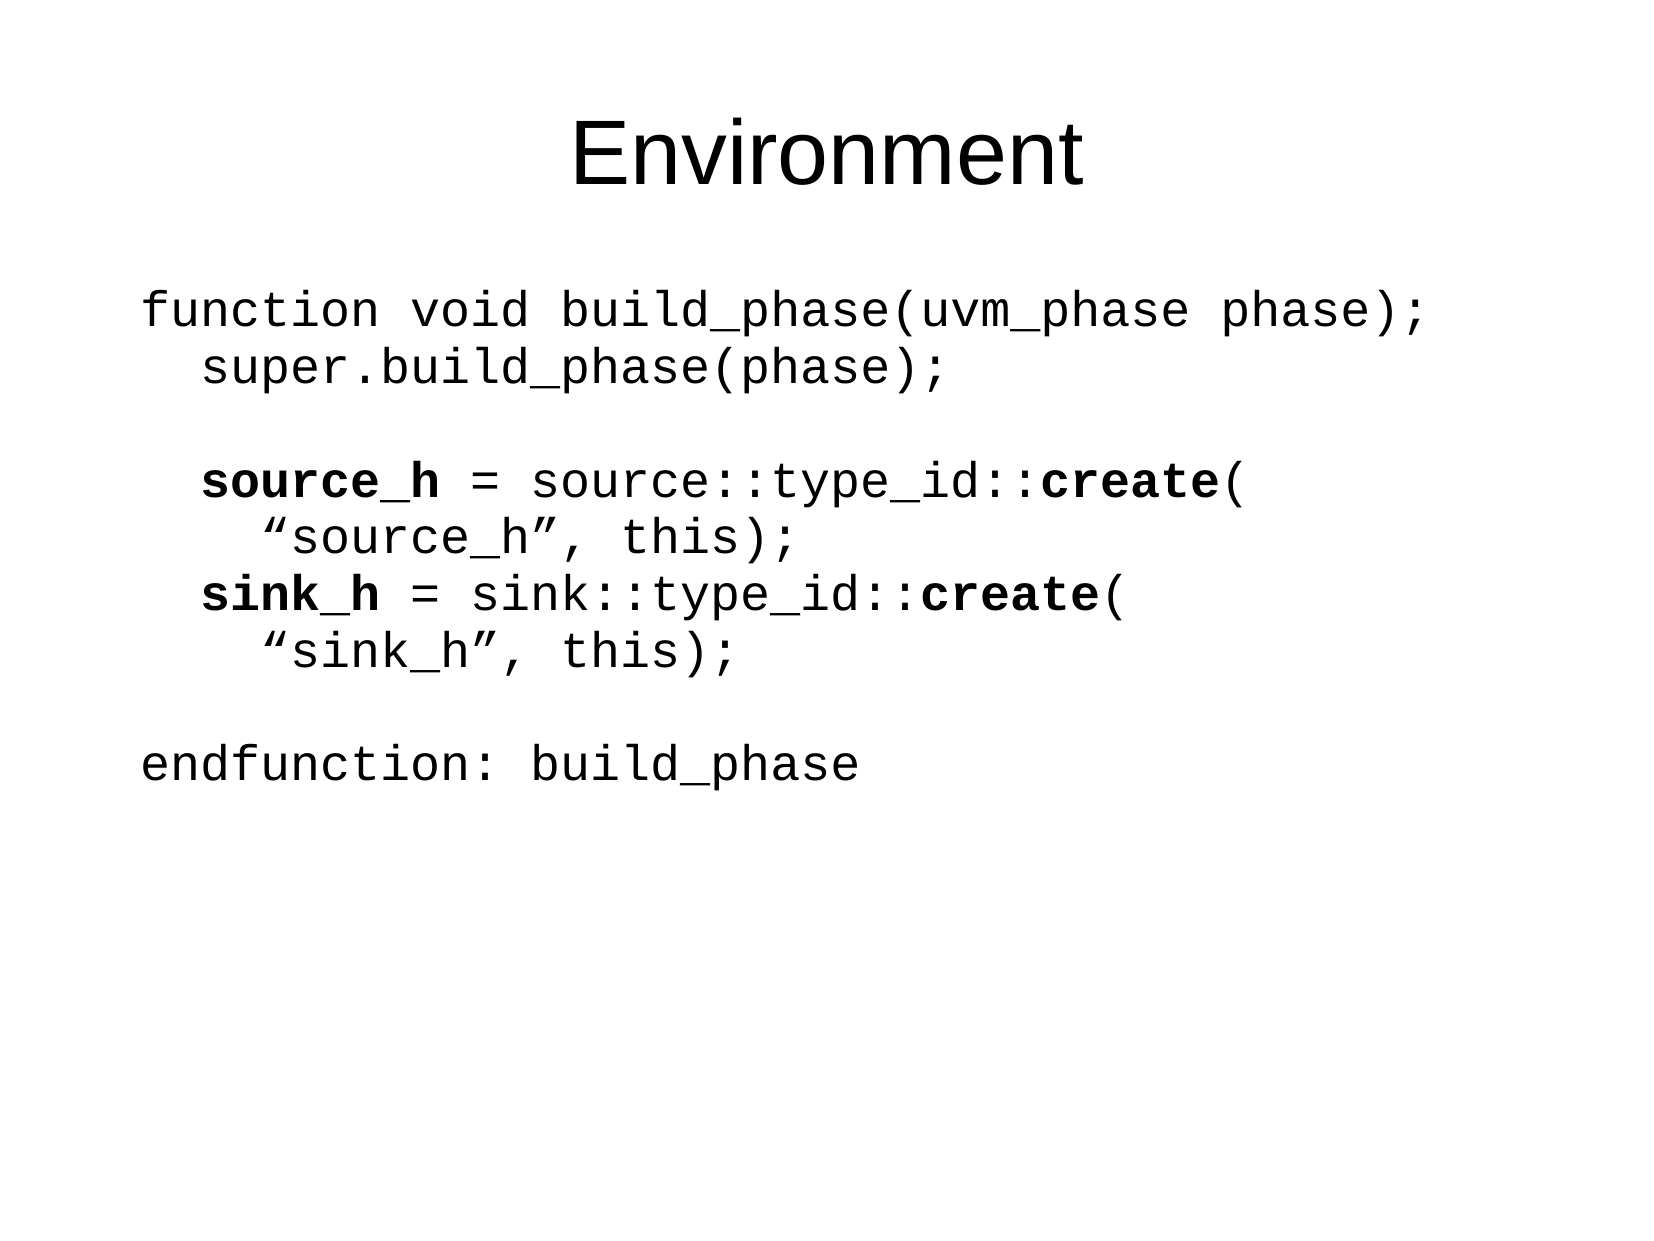

# Environment
function void build_phase(uvm_phase phase);
 super.build_phase(phase);
 source_h = source::type_id::create(
 “source_h”, this);
 sink_h = sink::type_id::create(
 “sink_h”, this);
endfunction: build_phase